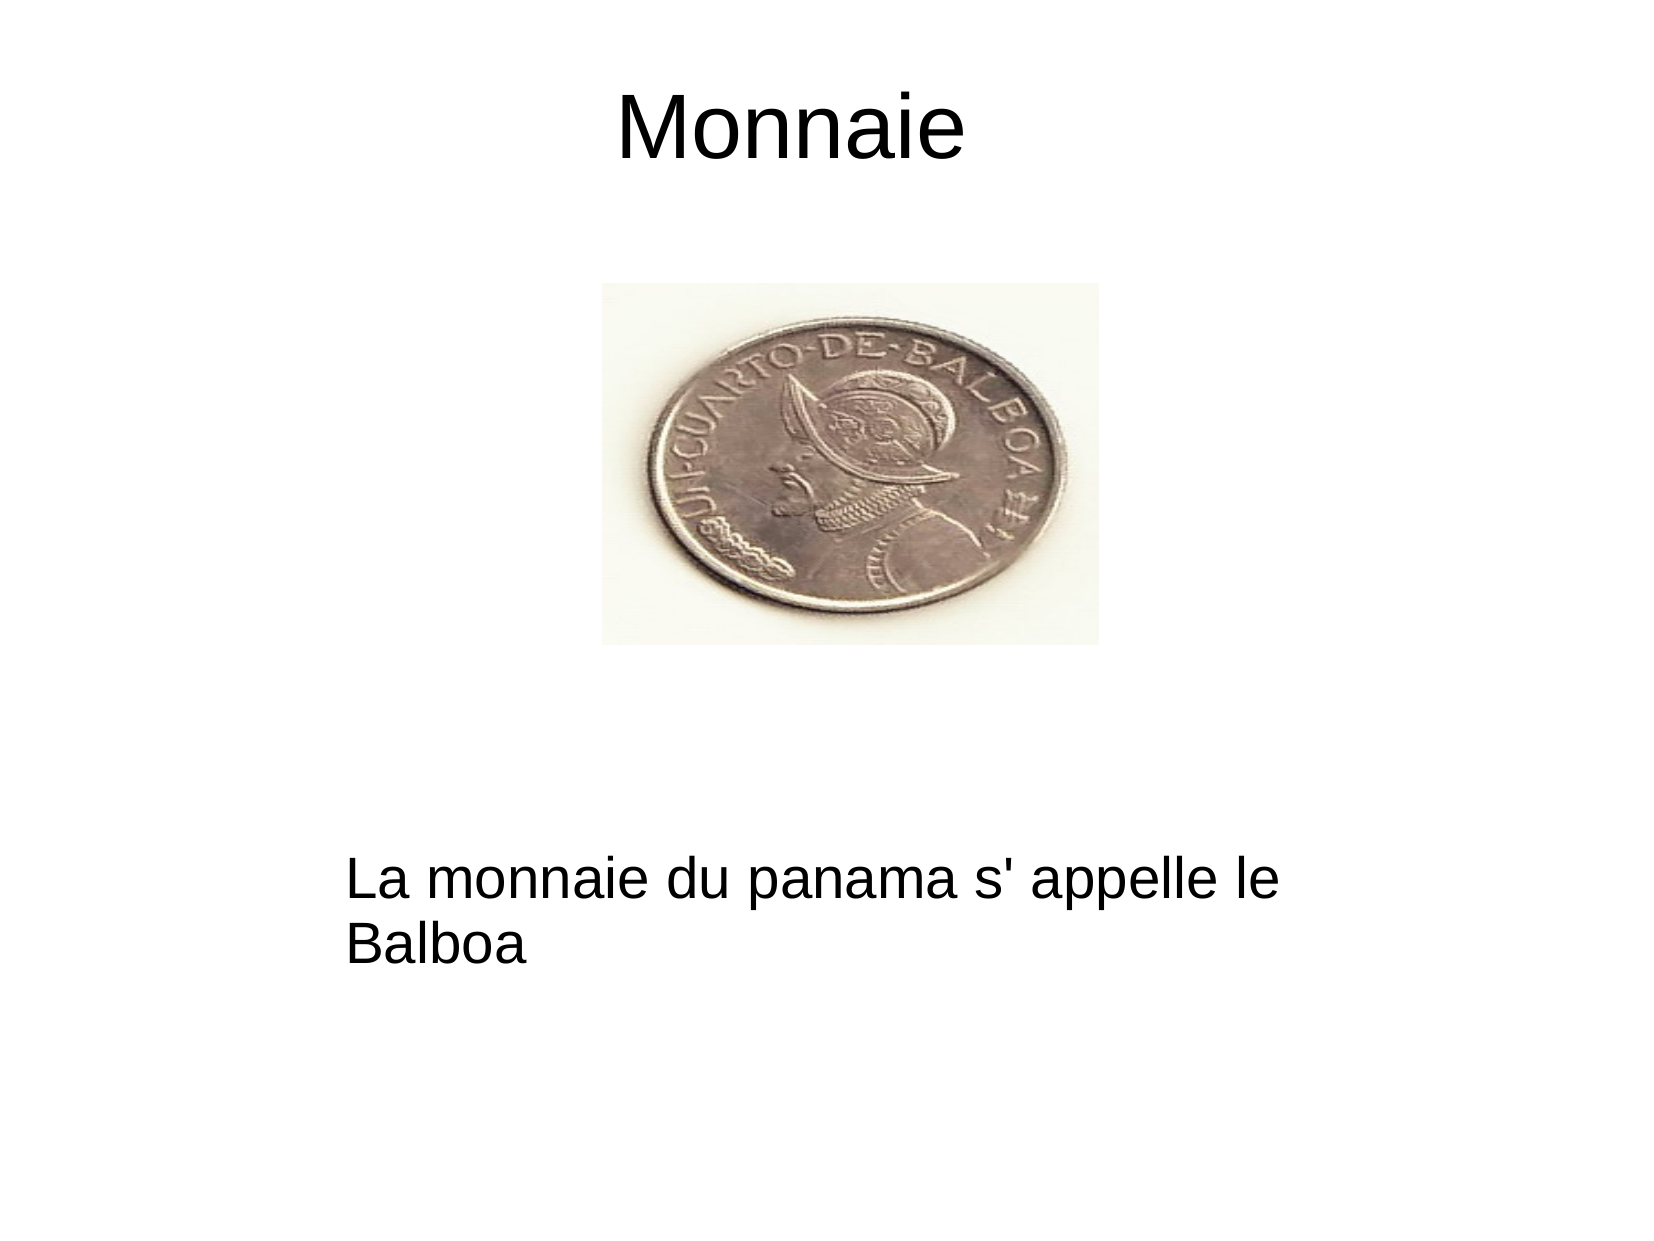

# Monnaie
La monnaie du panama s' appelle le Balboa